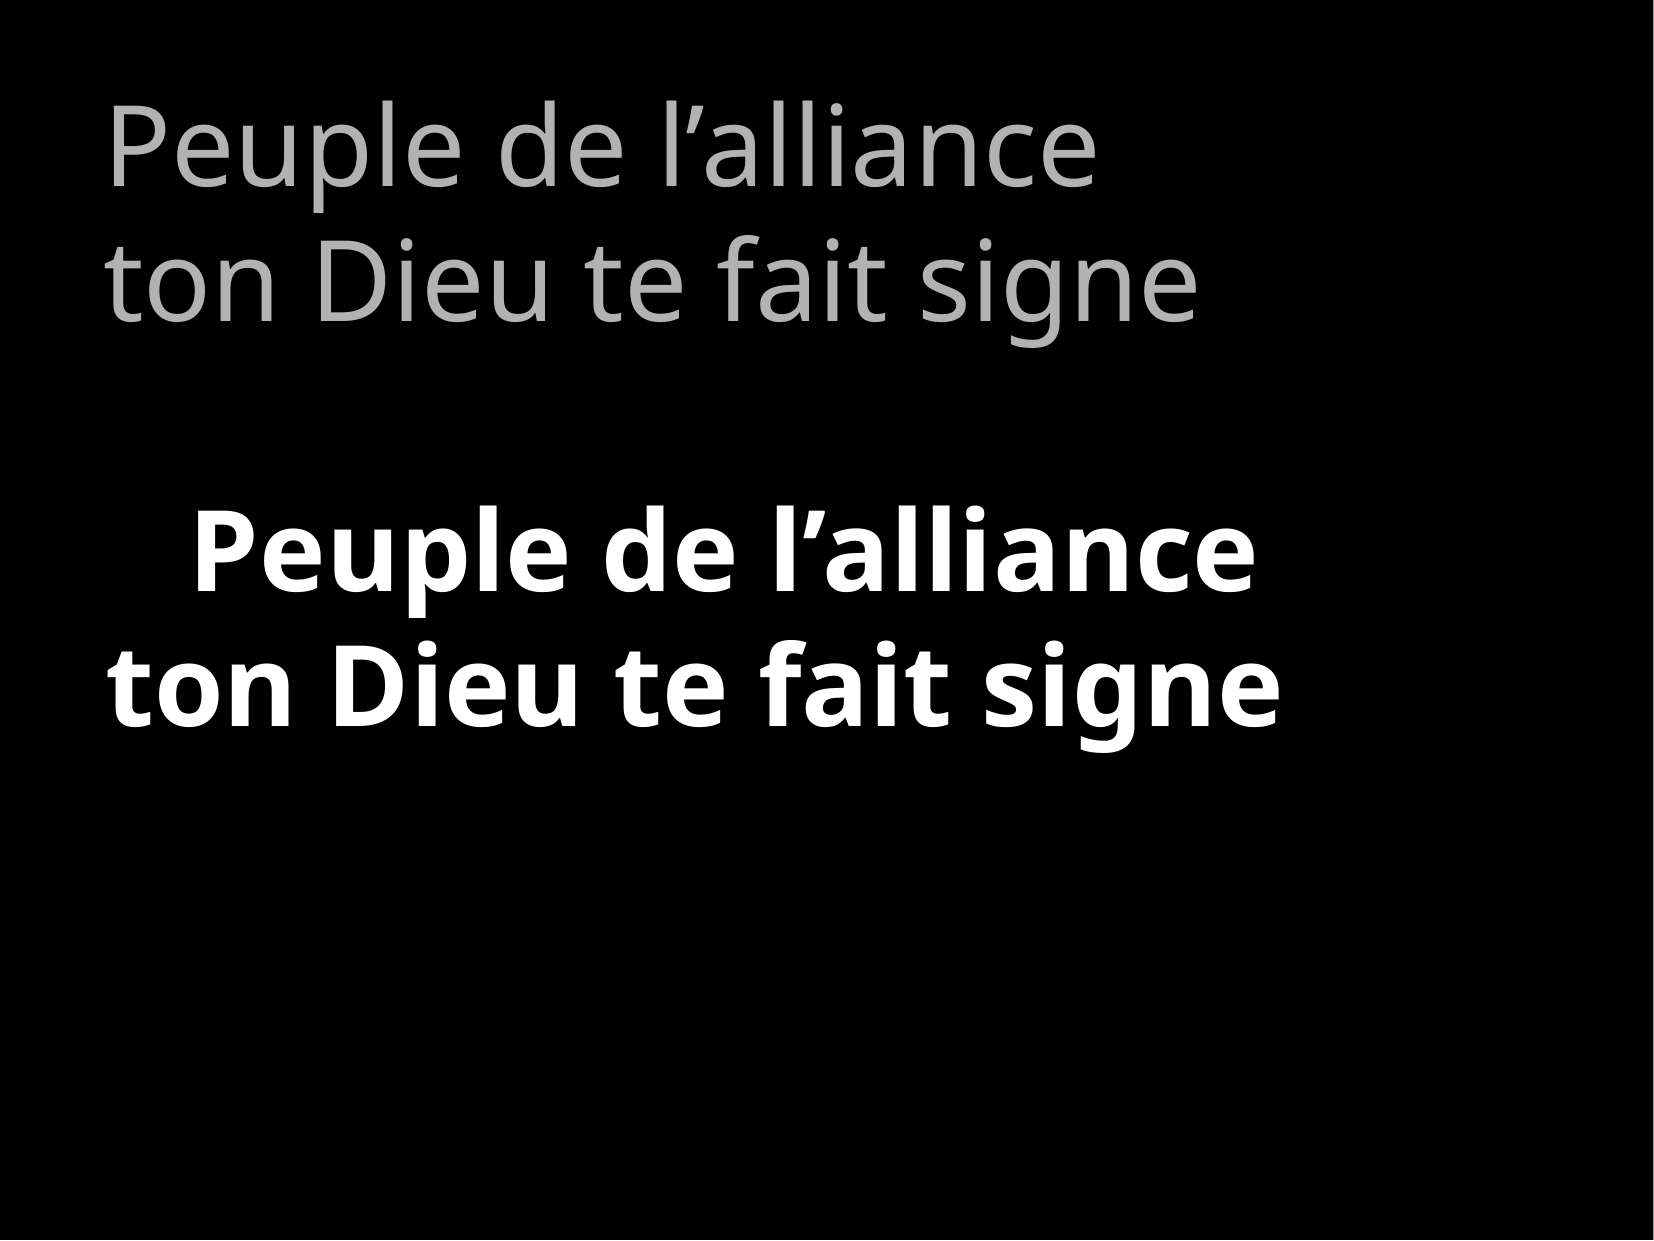

Peuple de l’alliance
ton Dieu te fait signe
Peuple de l’alliance
ton Dieu te fait signe